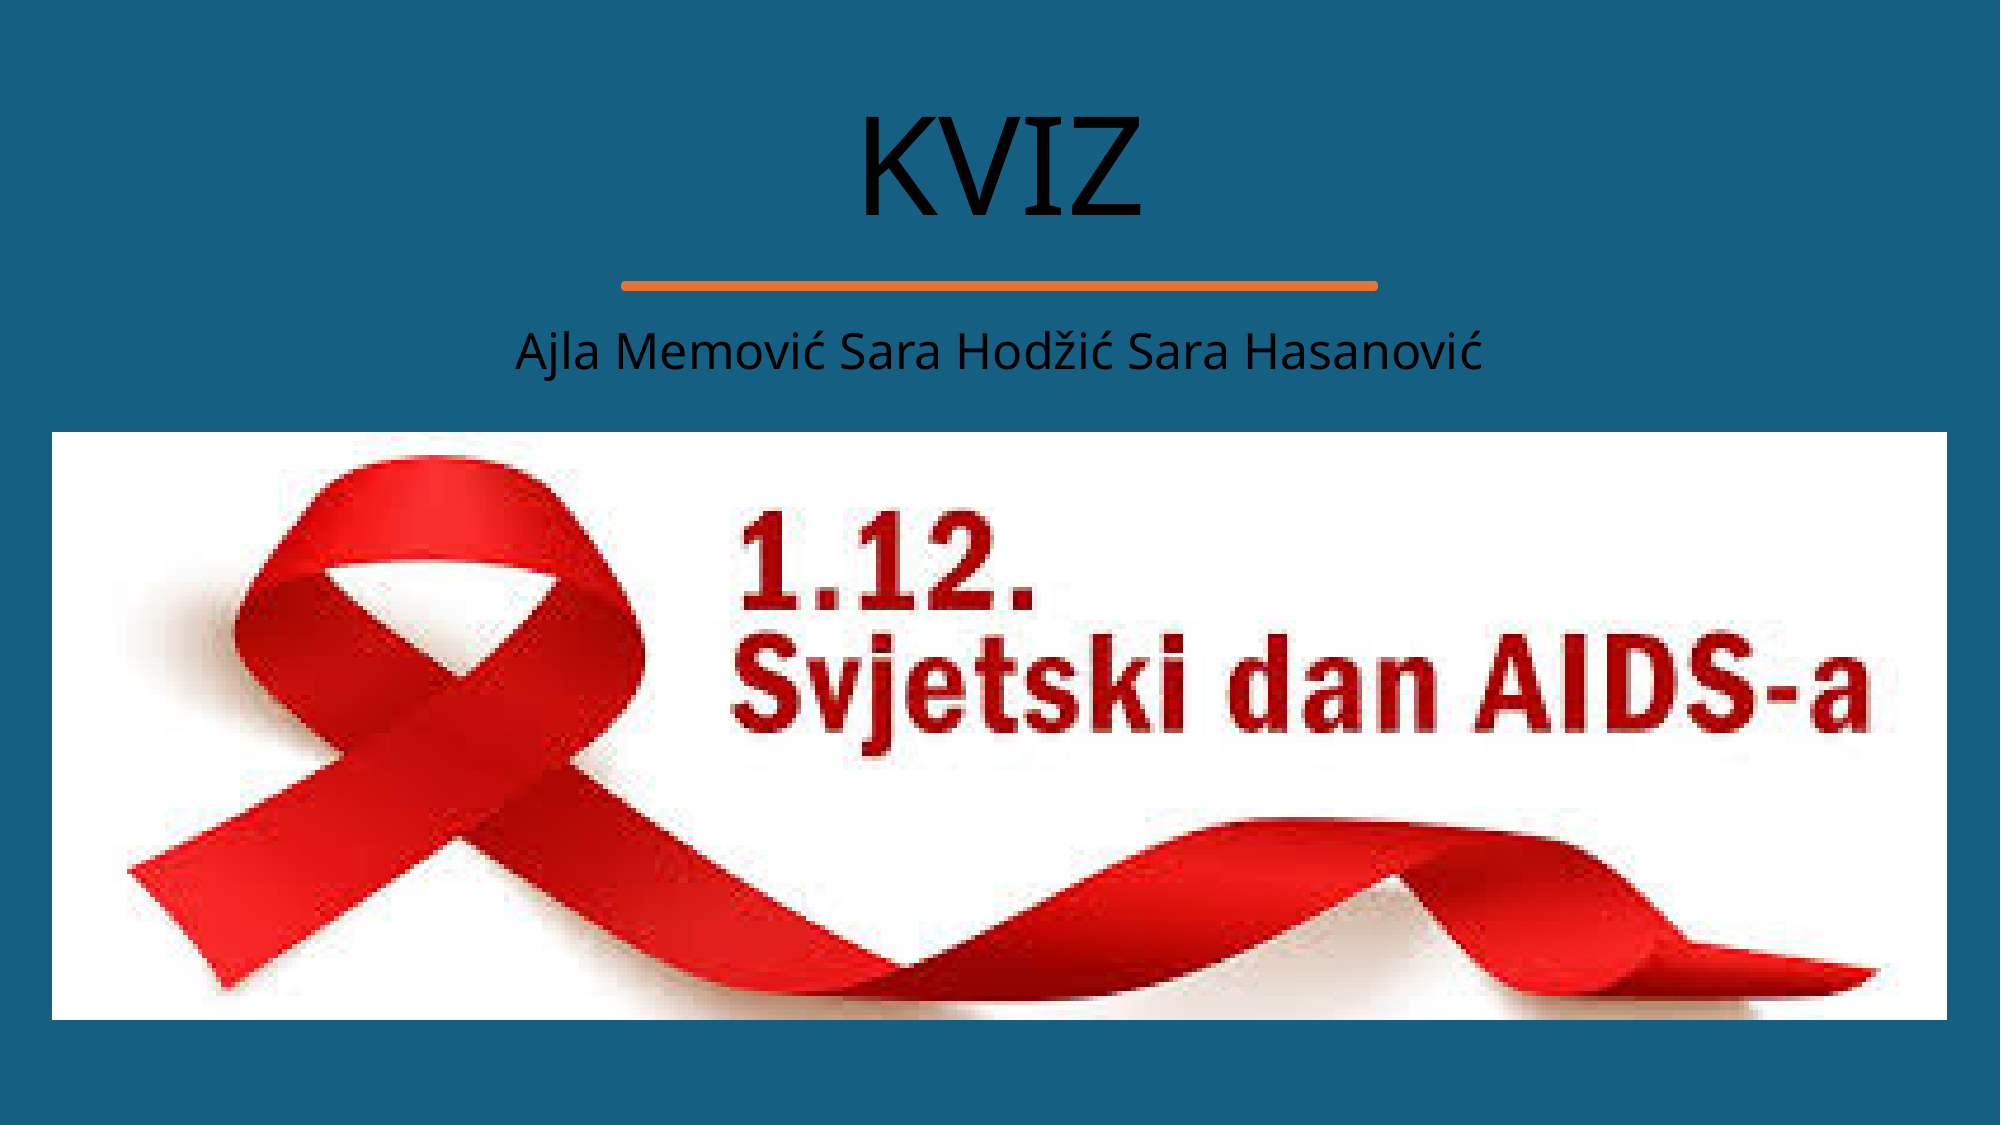

# KVIZ
Ajla Memović Sara Hodžić Sara Hasanović